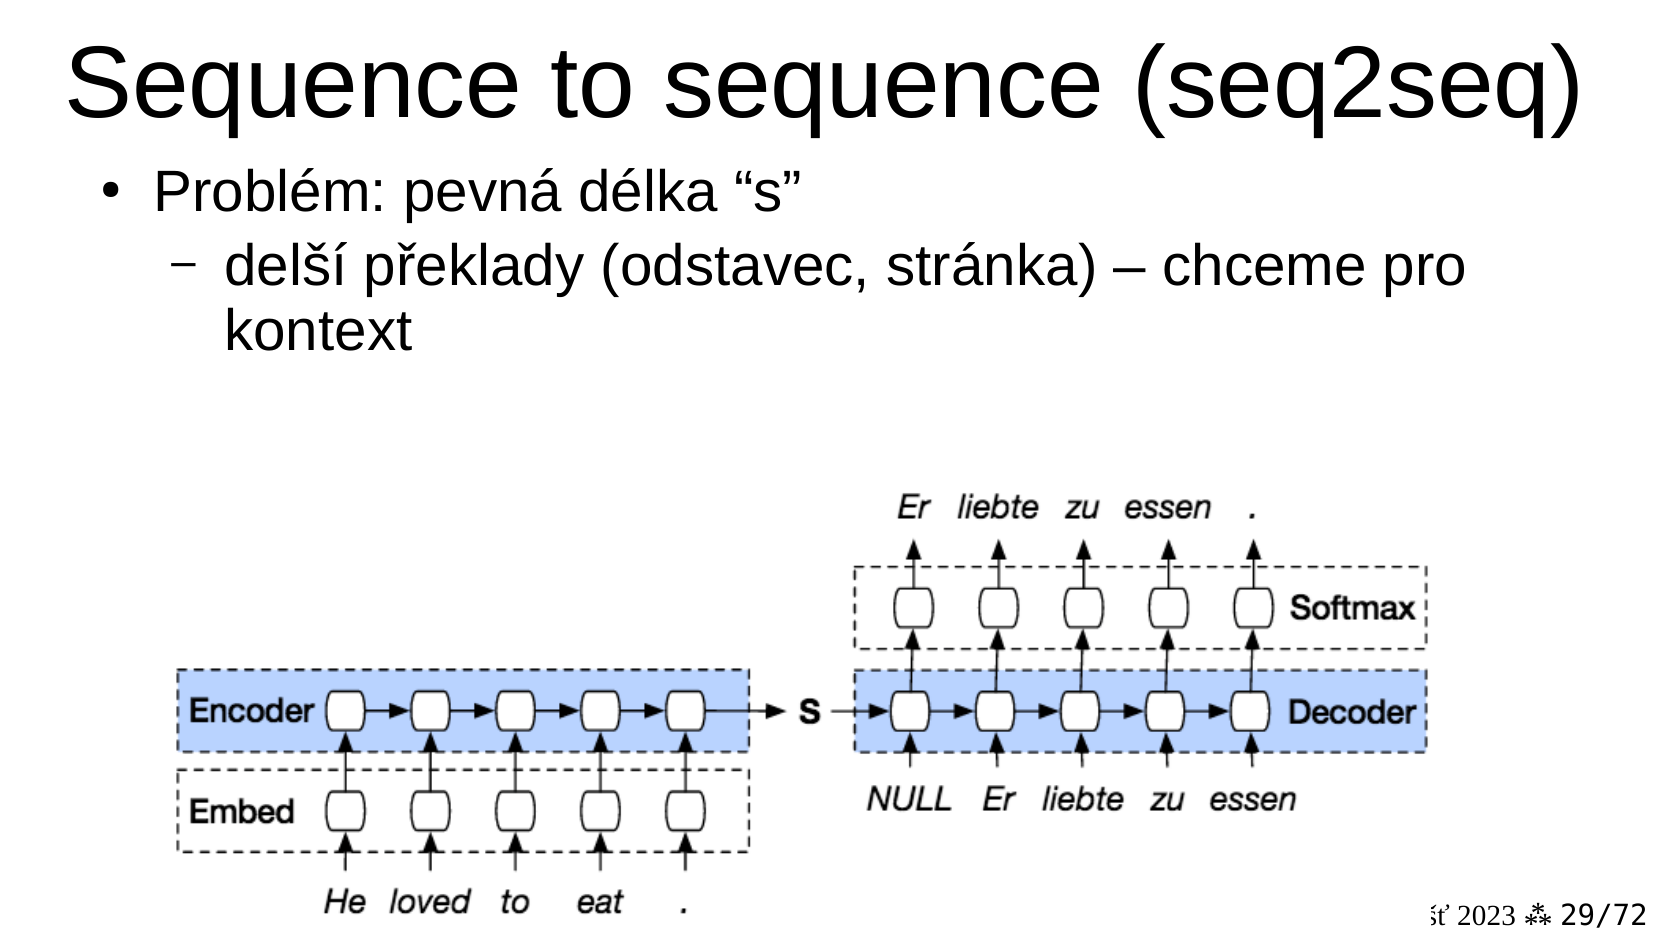

# Sequence to sequence (seq2seq)
Problém: pevná délka “s”
delší překlady (odstavec, stránka) – chceme pro kontext
29